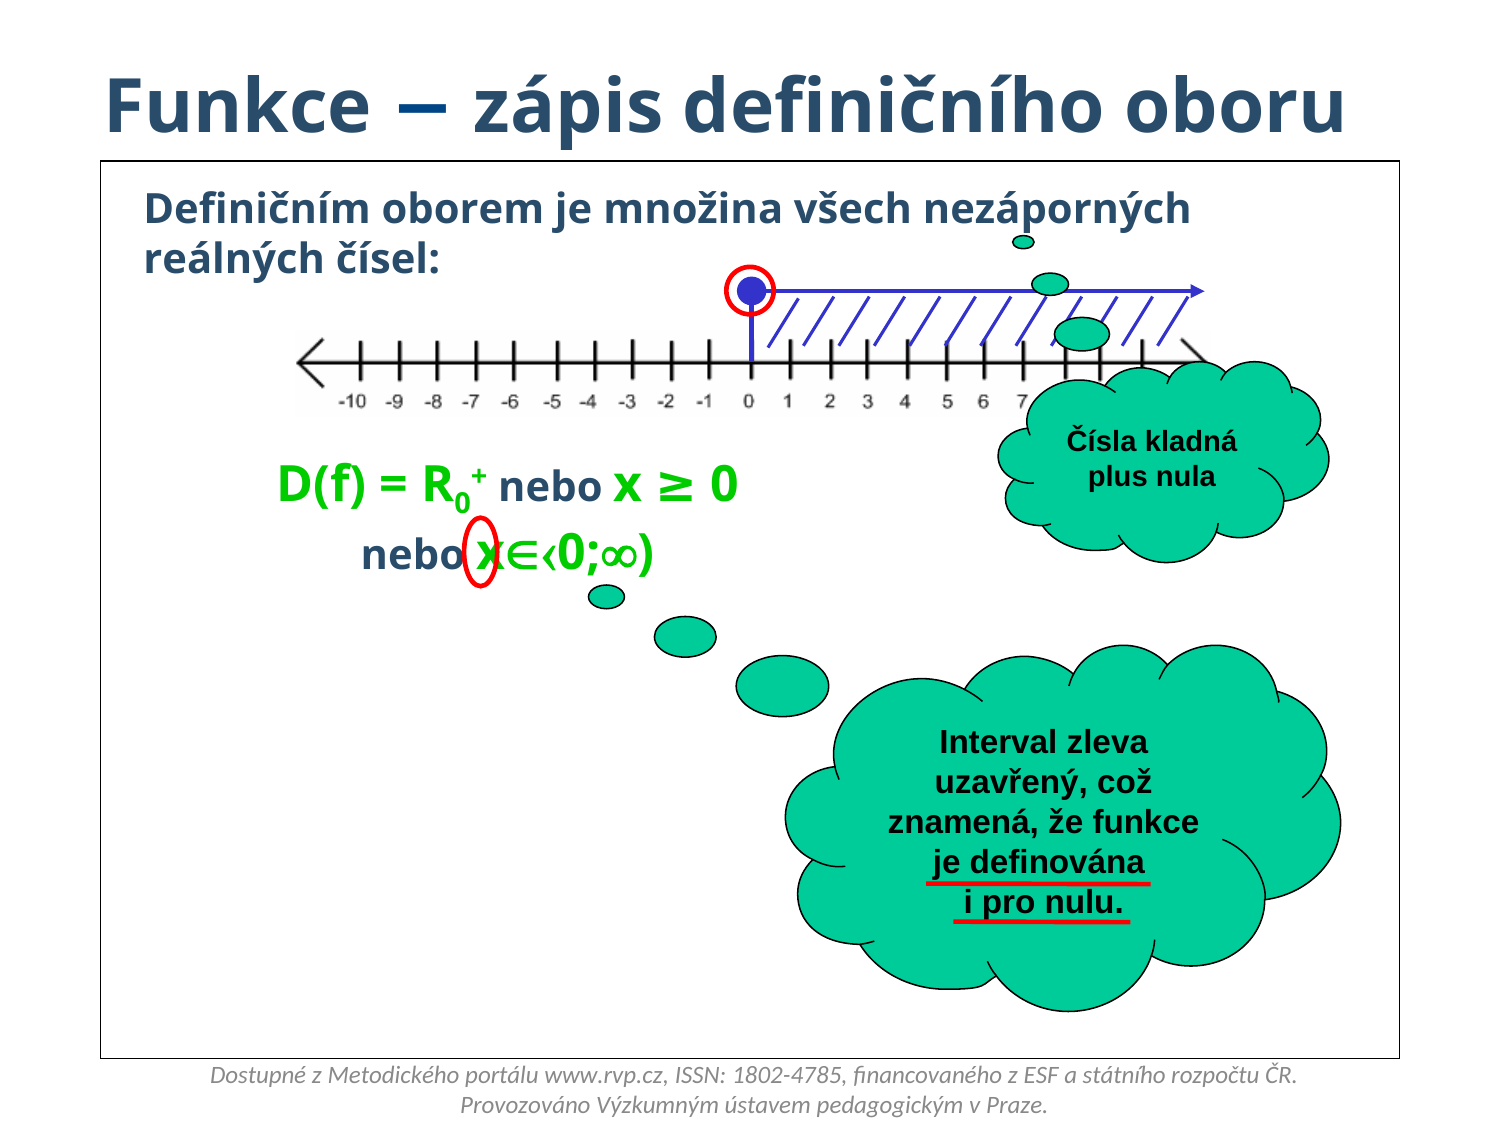

# Funkce − zápis definičního oboru
Definičním oborem je množina všech nezáporných reálných čísel:
Čísla kladná plus nula
D(f) = R0+ nebo x ≥ 0 nebo x0;)‏
Interval zleva uzavřený, což znamená, že funkce je definována
i pro nulu.